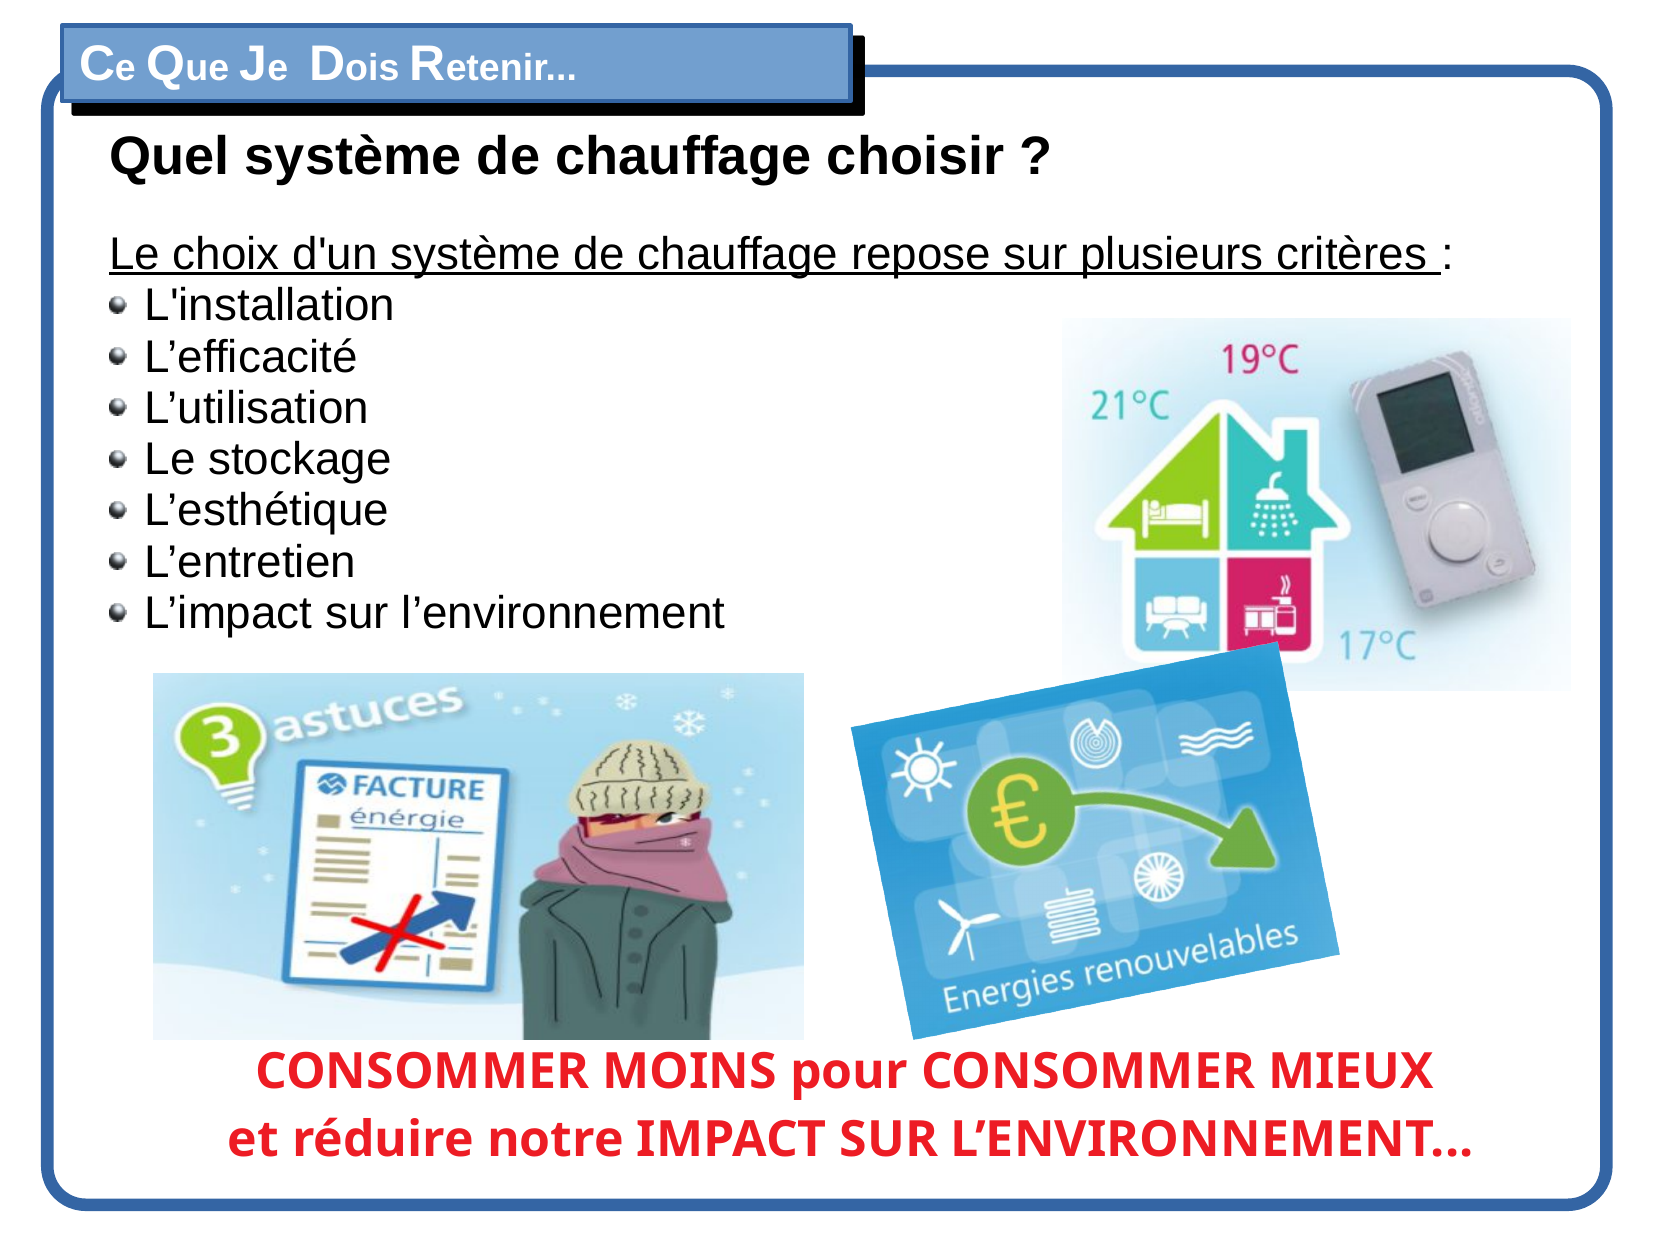

Ce Que Je Dois Retenir...
Quel système de chauffage choisir ?
Le choix d'un système de chauffage repose sur plusieurs critères :
L'installation
L’efficacité
L’utilisation
Le stockage
L’esthétique
L’entretien
L’impact sur l’environnement
CONSOMMER MOINS pour CONSOMMER MIEUX
 et réduire notre IMPACT SUR L’ENVIRONNEMENT...